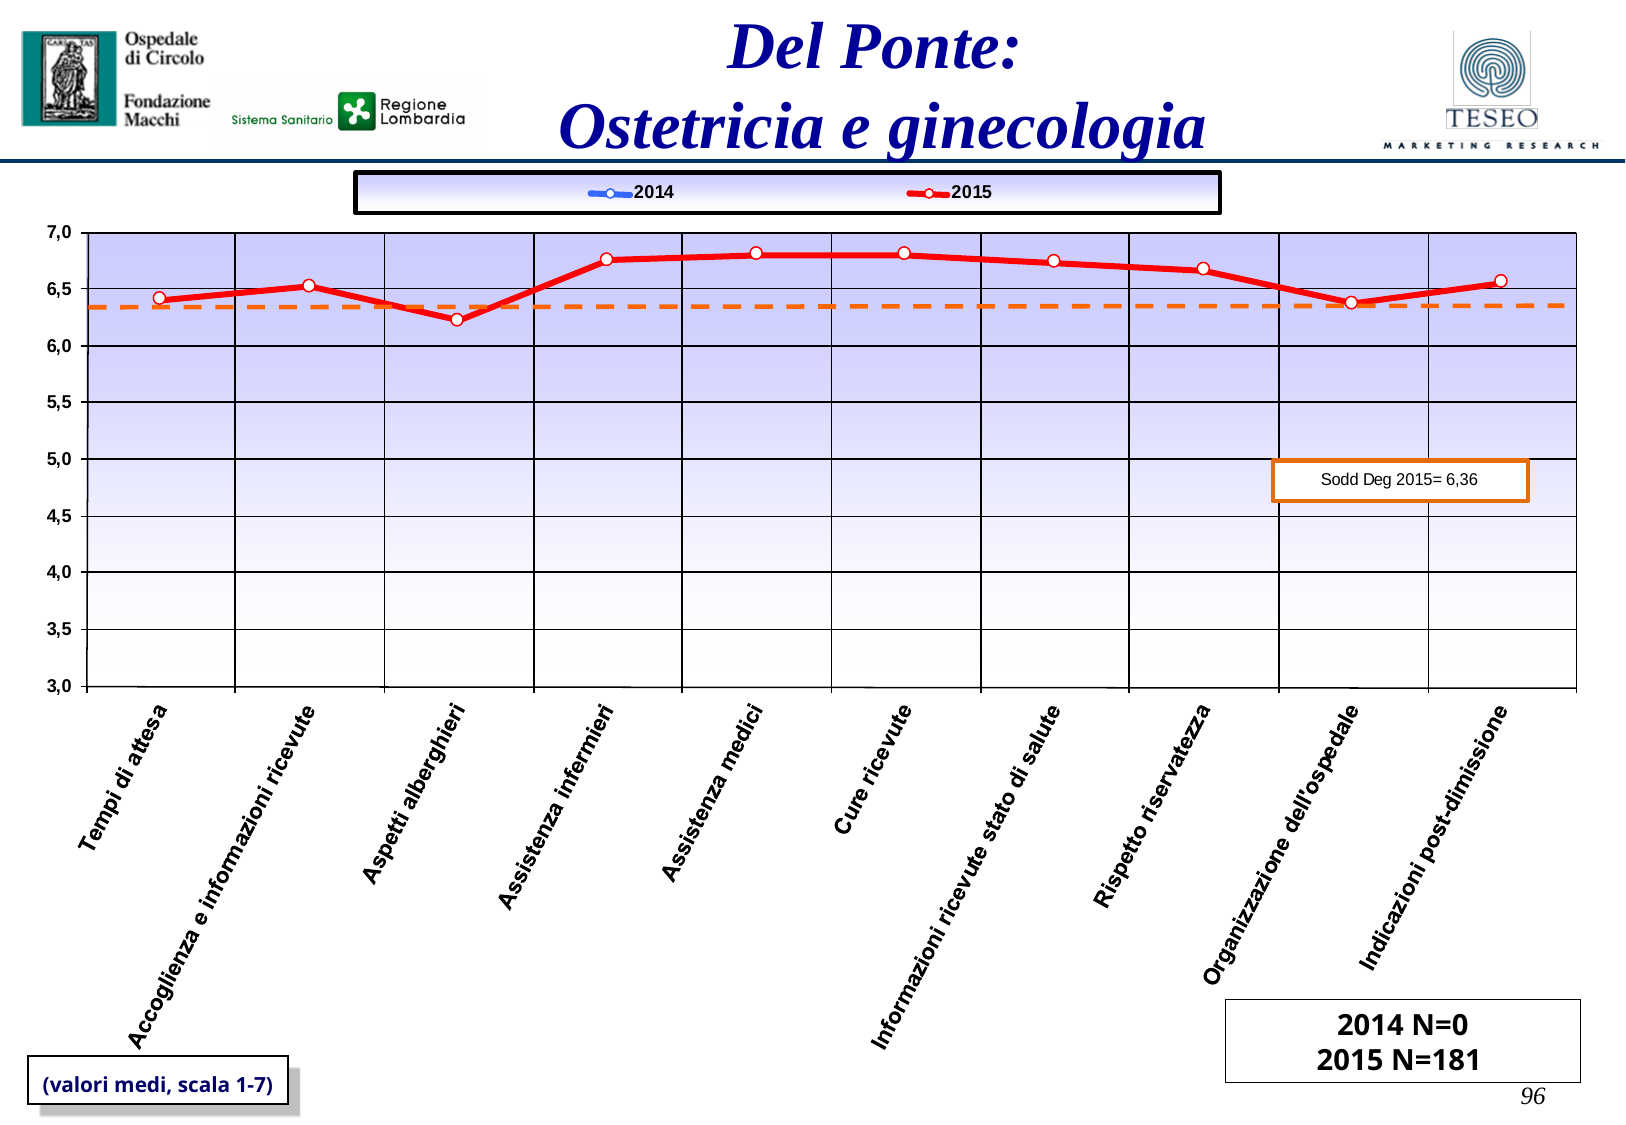

Del Ponte:
Ostetricia e ginecologia
2014 N=0
2015 N=181
(valori medi, scala 1-7)